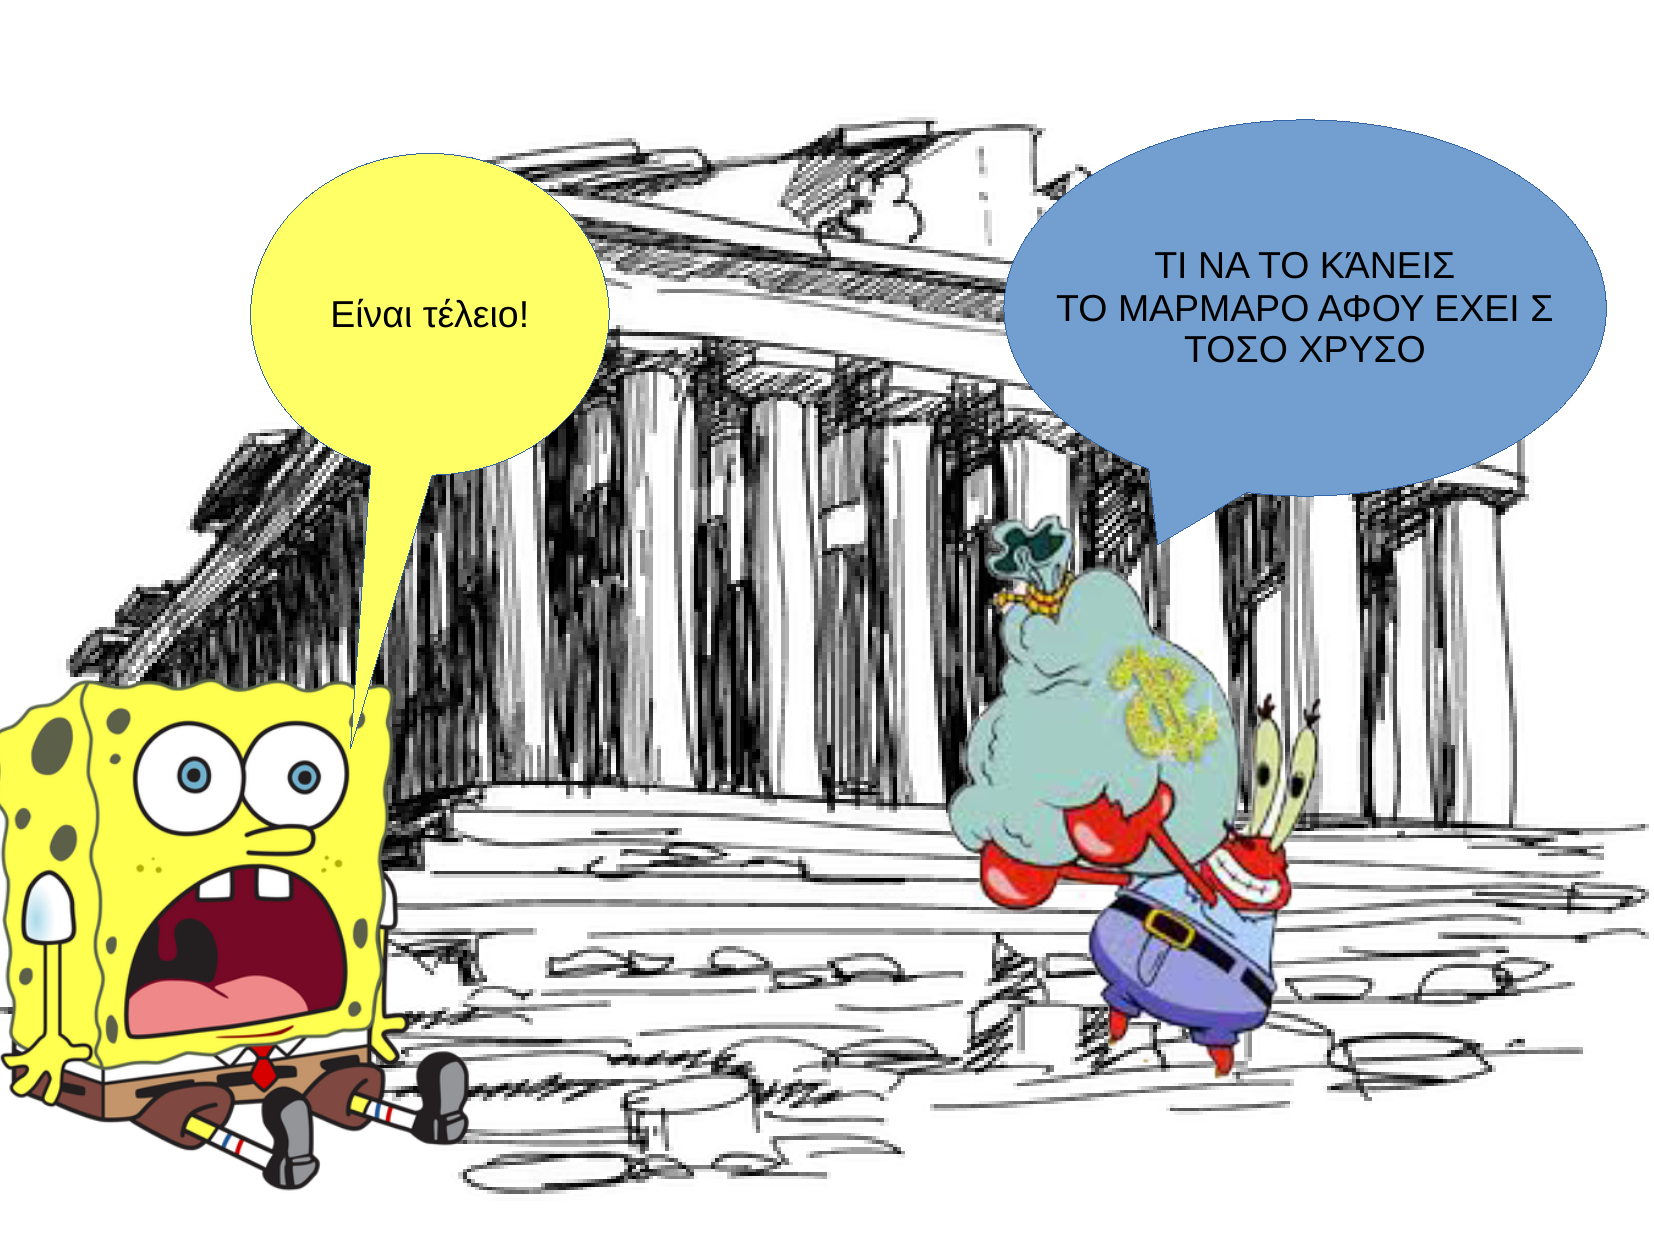

ΤΙ ΝΑ ΤΟ ΚΆΝΕΙΣ
ΤΟ ΜΑΡΜΑΡΟ ΑΦΟΥ ΕΧΕΙ Σ
ΤΟΣΟ ΧΡΥΣΟ
Είναι τέλειο!